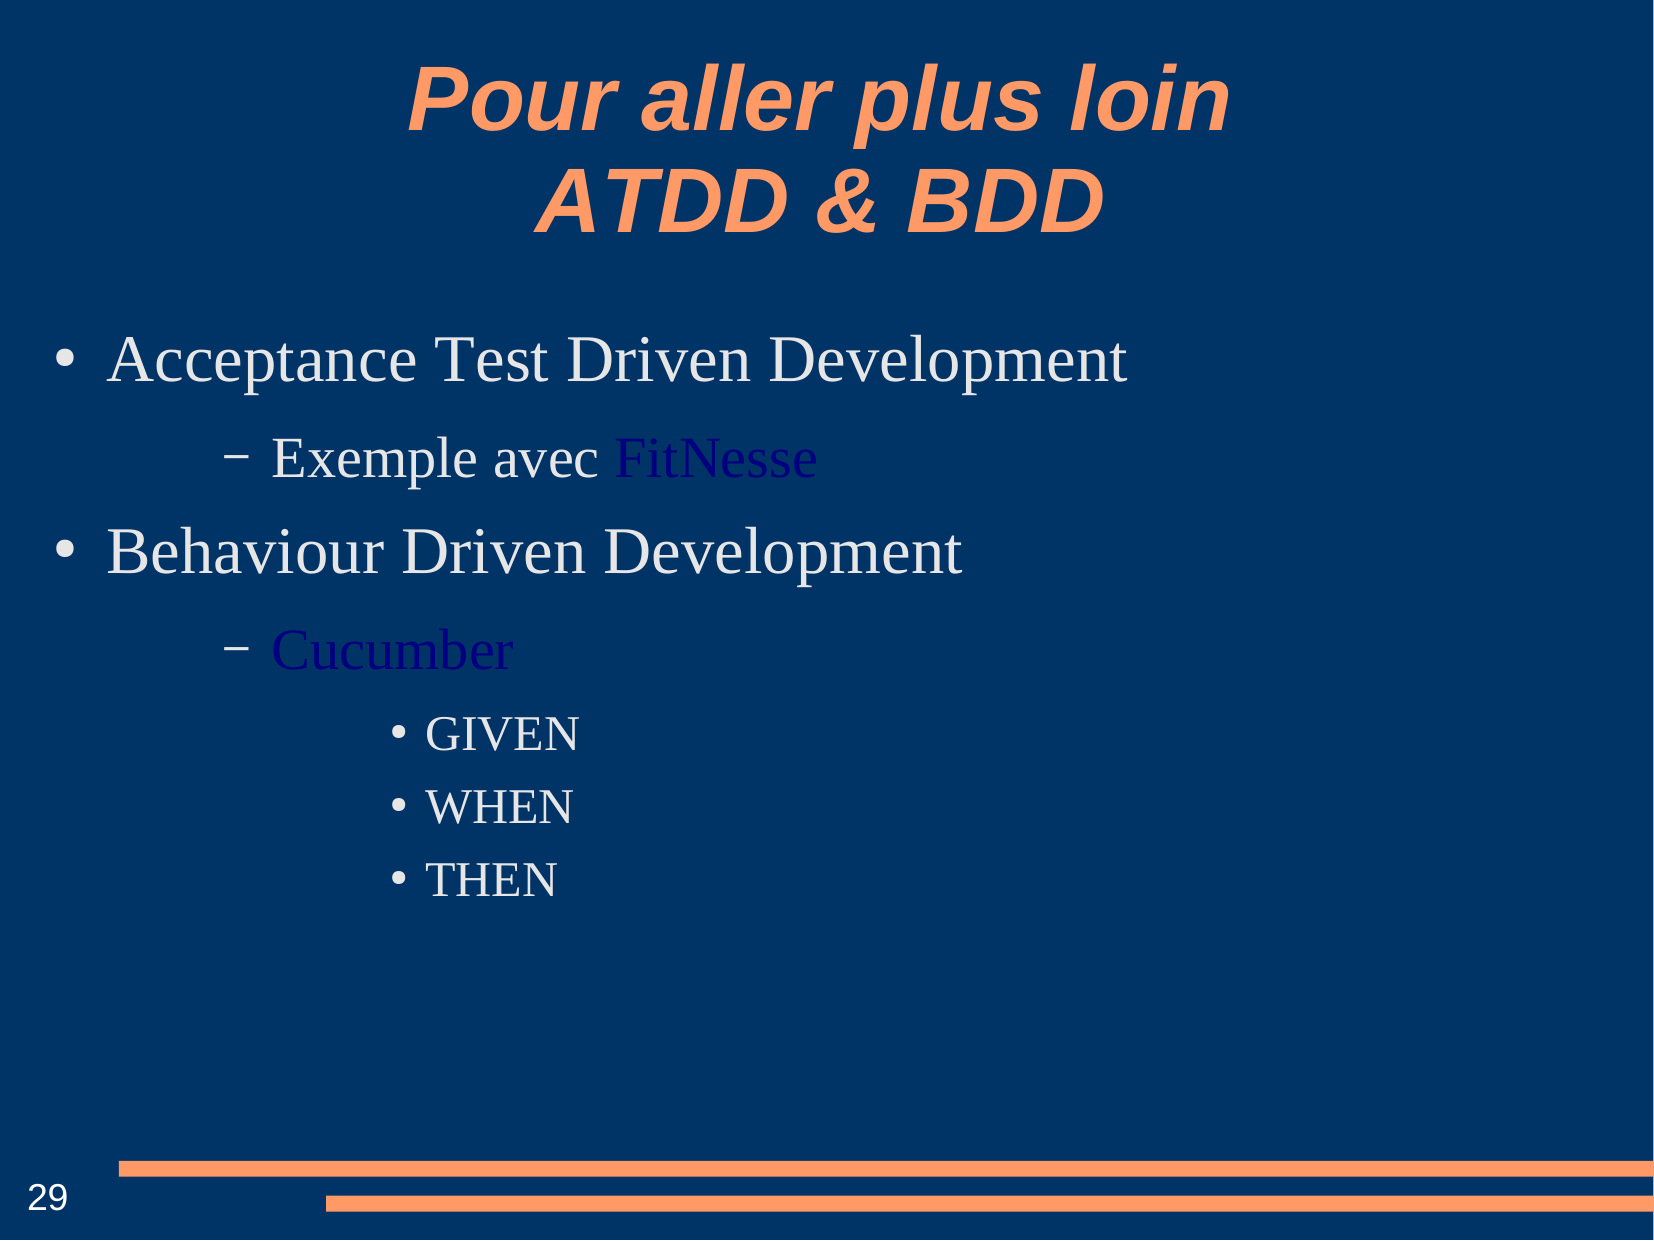

# Pour aller plus loin ATDD & BDD
Acceptance Test Driven Development
Exemple avec FitNesse
Behaviour Driven Development
Cucumber
GIVEN
WHEN
THEN